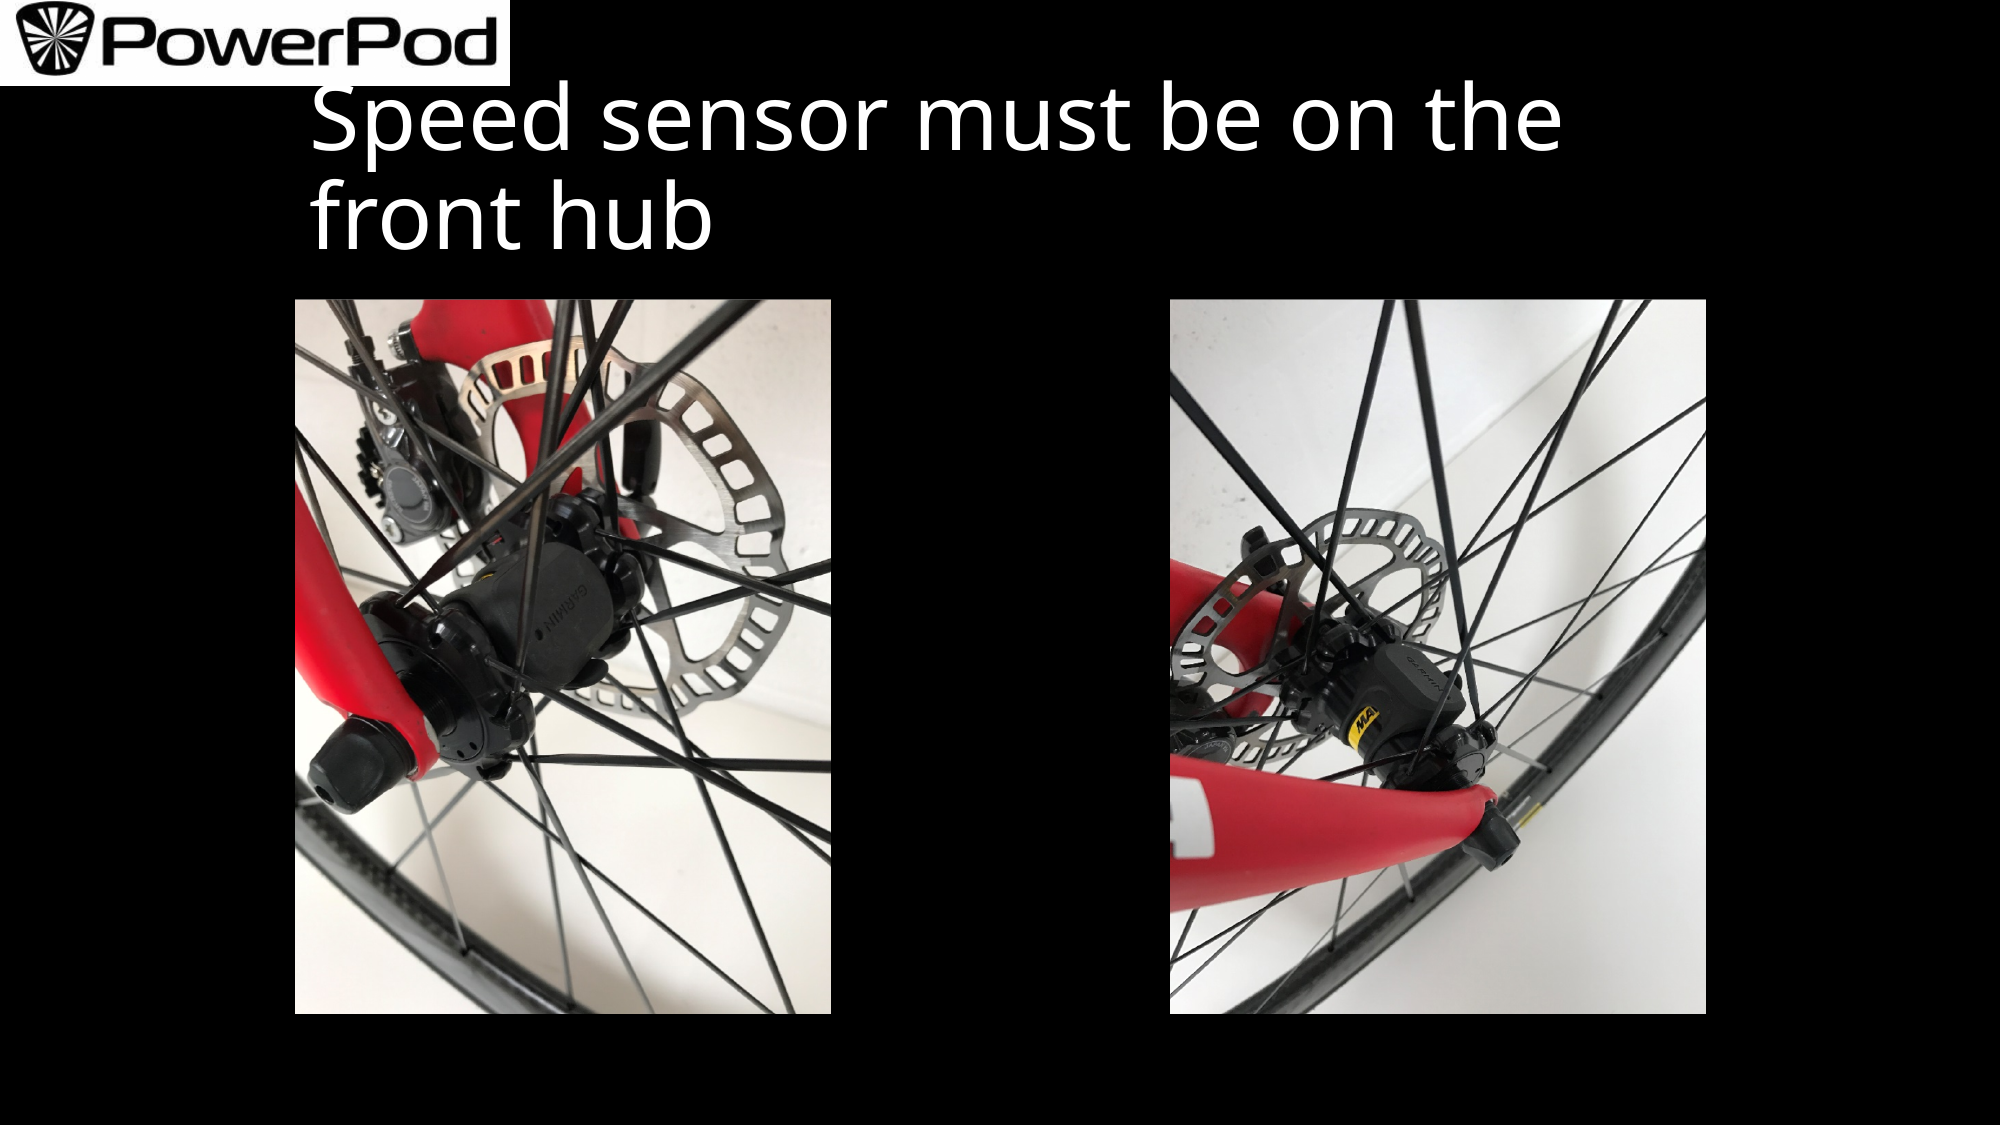

# Speed sensor must be on the front hub